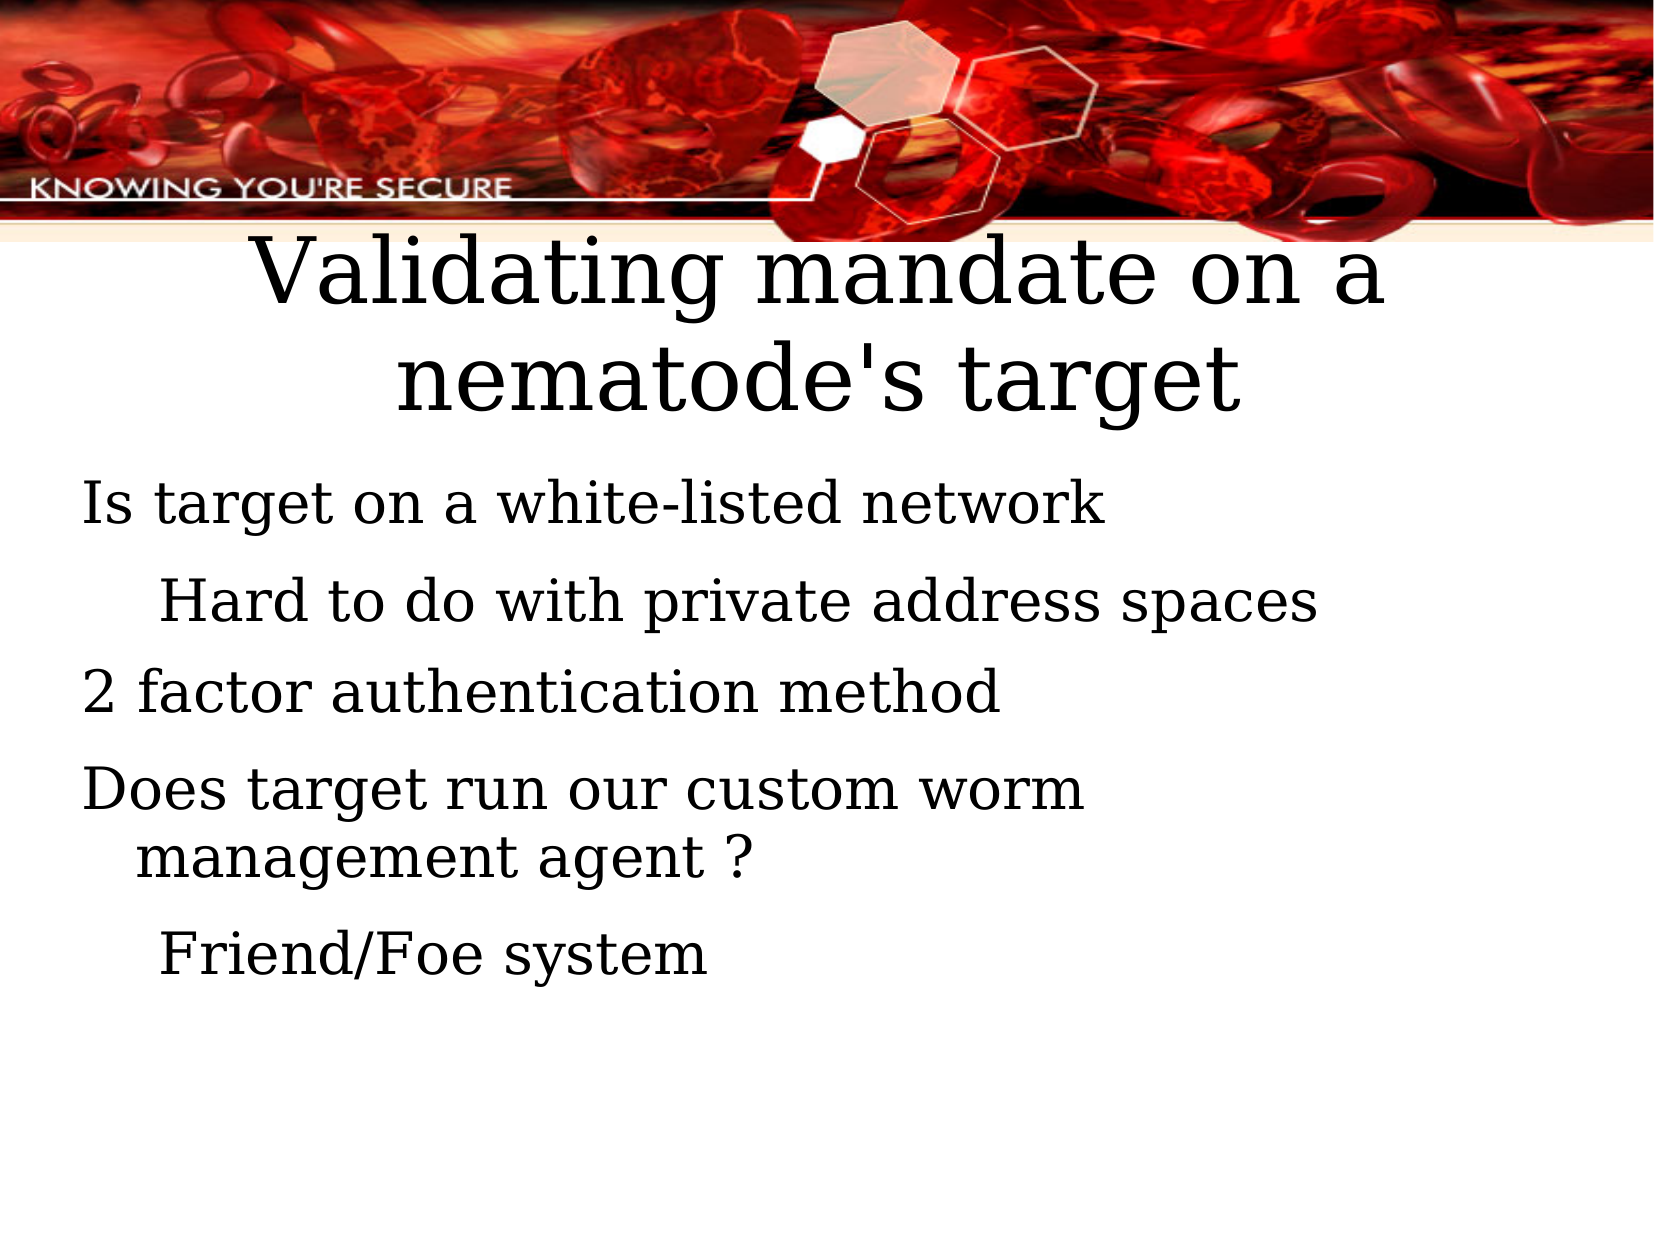

# Validating mandate on a nematode's target
Is target on a white-listed network
Hard to do with private address spaces
2 factor authentication method
Does target run our custom worm management agent ?
Friend/Foe system